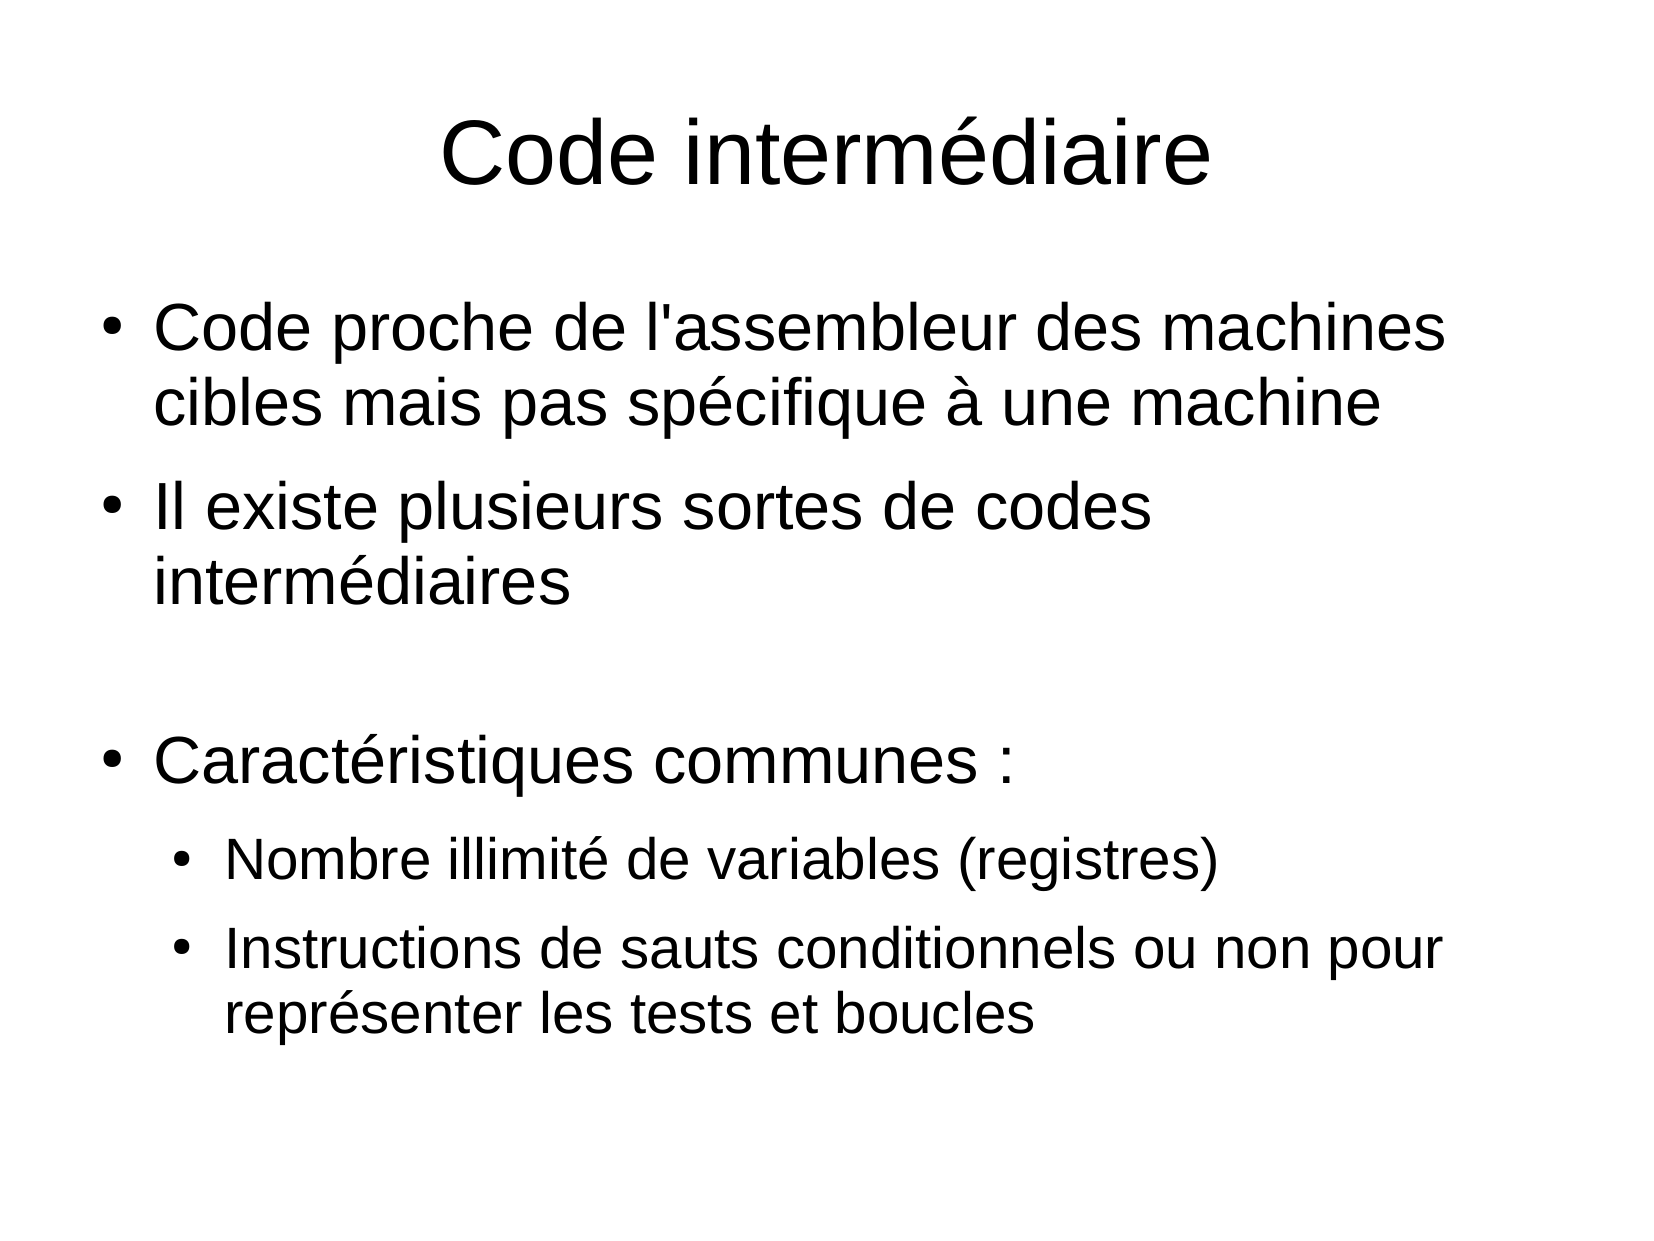

# Code intermédiaire
Code proche de l'assembleur des machines cibles mais pas spécifique à une machine
Il existe plusieurs sortes de codes intermédiaires
Caractéristiques communes :
Nombre illimité de variables (registres)
Instructions de sauts conditionnels ou non pour représenter les tests et boucles